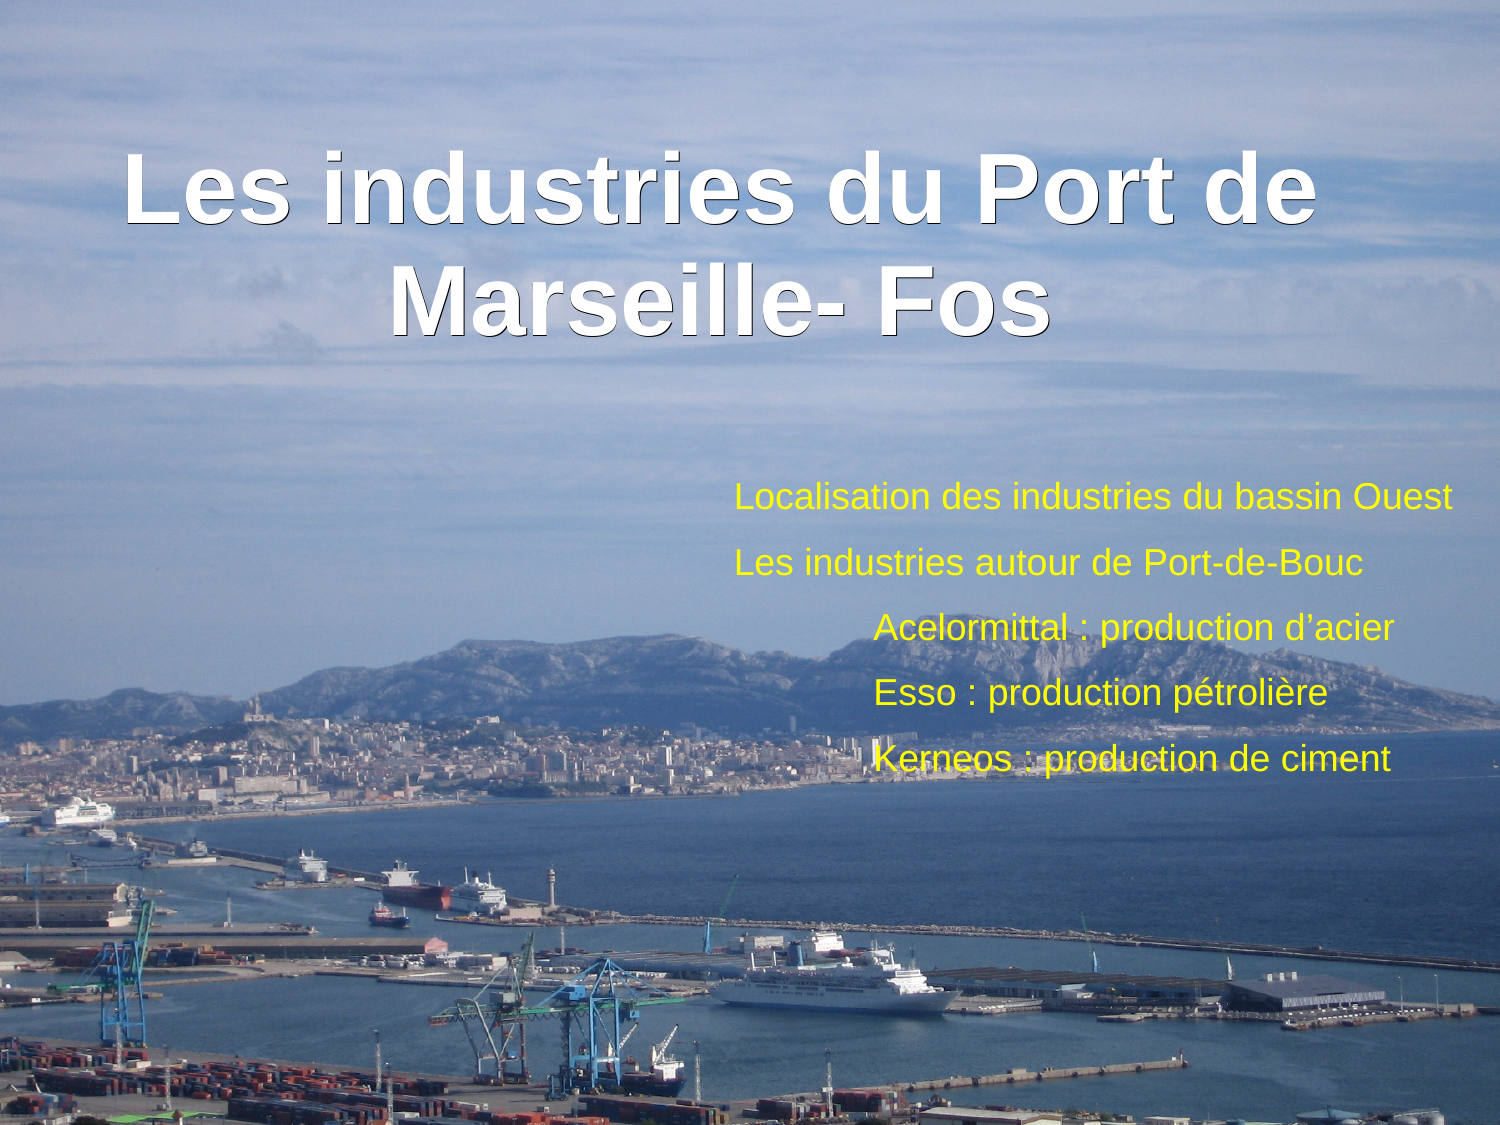

Les industries du Port de Marseille- Fos
#
 Localisation des industries du bassin Ouest
 Les industries autour de Port-de-Bouc
	Acelormittal : production d’acier
	Esso : production pétrolière
	Kerneos : production de ciment